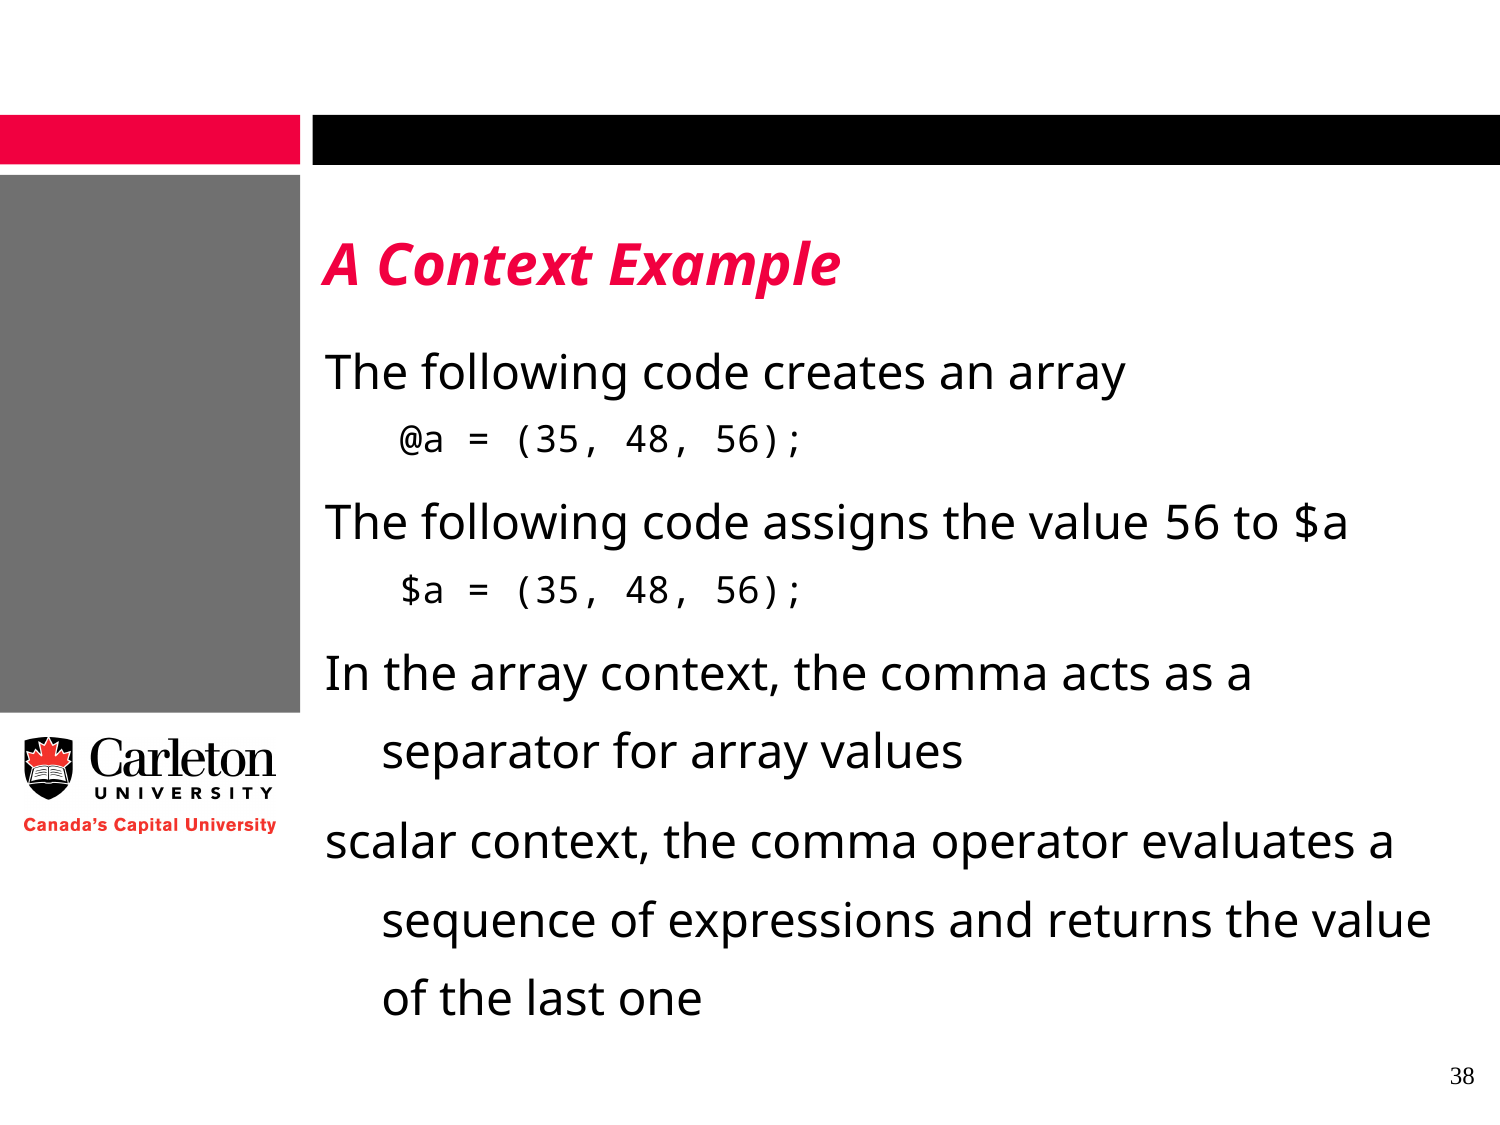

# A Context Example
The following code creates an array
@a = (35, 48, 56);
The following code assigns the value 56 to $a
$a = (35, 48, 56);
In the array context, the comma acts as a separator for array values
scalar context, the comma operator evaluates a sequence of expressions and returns the value of the last one
38